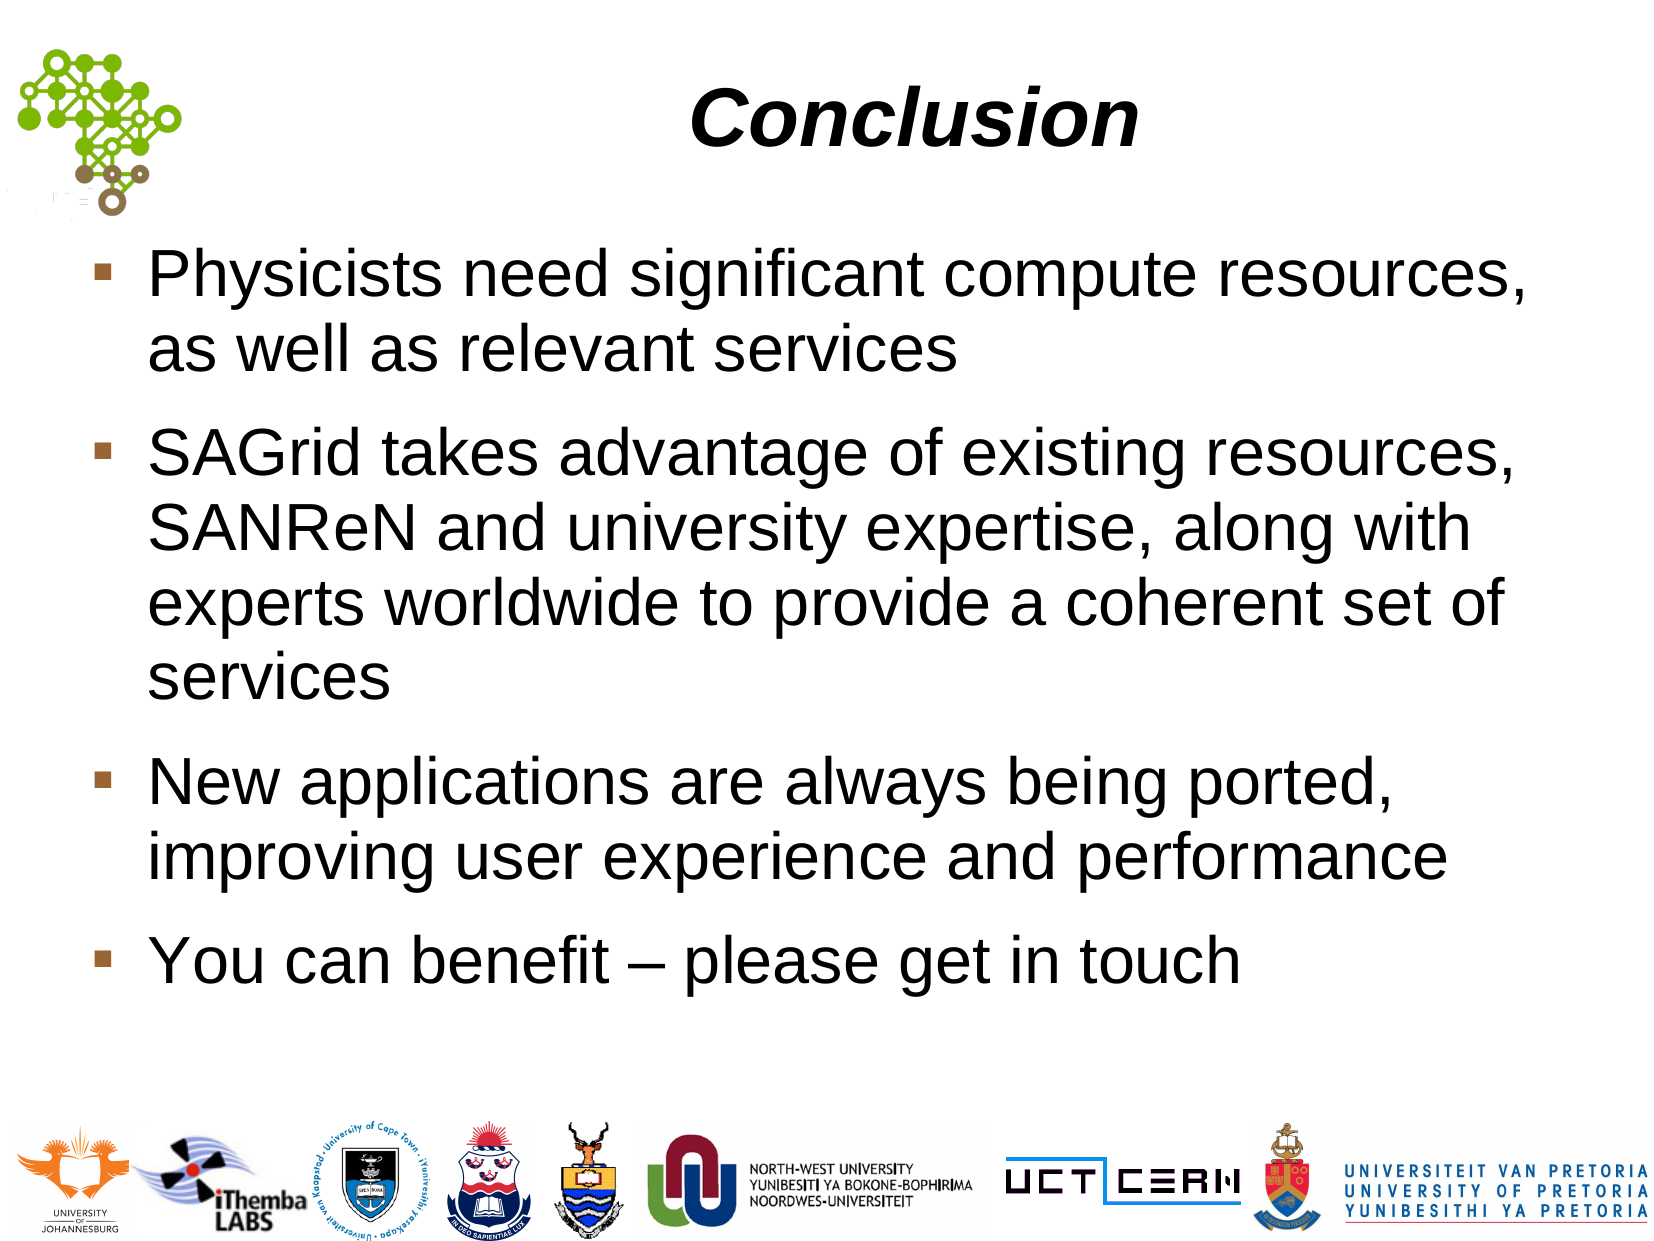

# Conclusion
Physicists need significant compute resources, as well as relevant services
SAGrid takes advantage of existing resources, SANReN and university expertise, along with experts worldwide to provide a coherent set of services
New applications are always being ported, improving user experience and performance
You can benefit – please get in touch